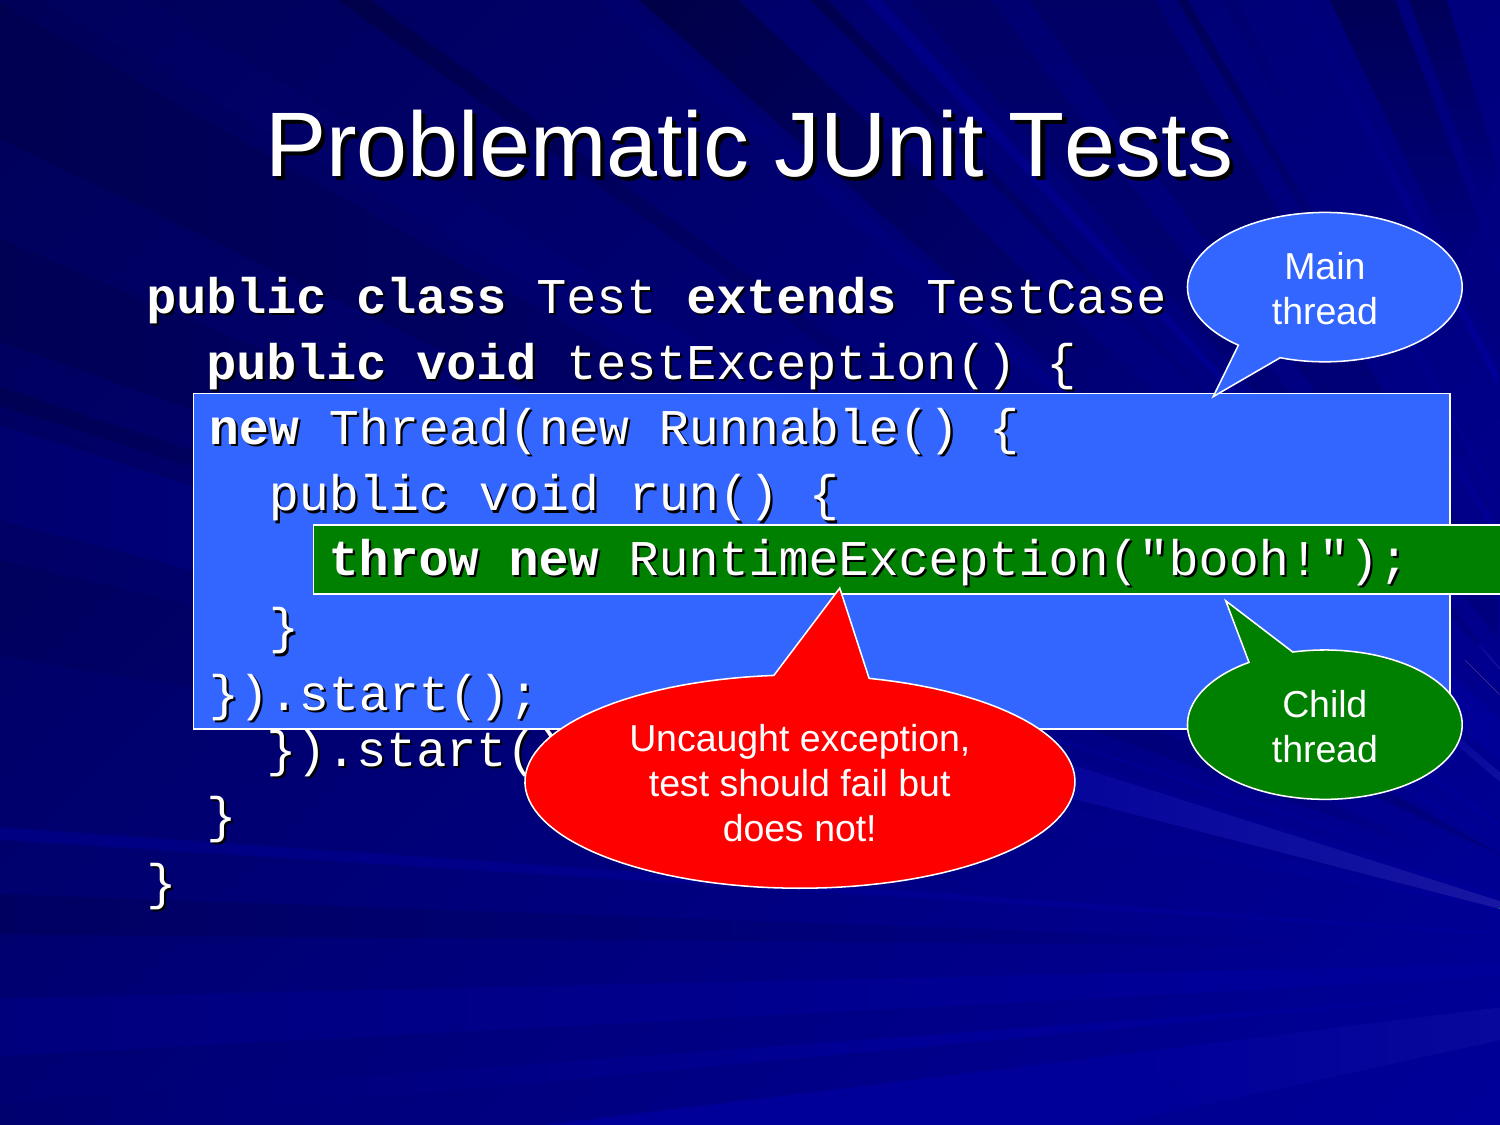

# Problematic JUnit Tests
Main thread
public class Test extends TestCase {
 public void testException() {
 new Thread(new Runnable() {
 public void run() {
 throw new RuntimeException("booh!");
 }
 }).start();
 }
}
new Thread(new Runnable() {
 public void run() {
 throw new RuntimeException("booh!");
 }
}).start();
throw new RuntimeException("booh!");
Child thread
Uncaught exception, test should fail but does not!